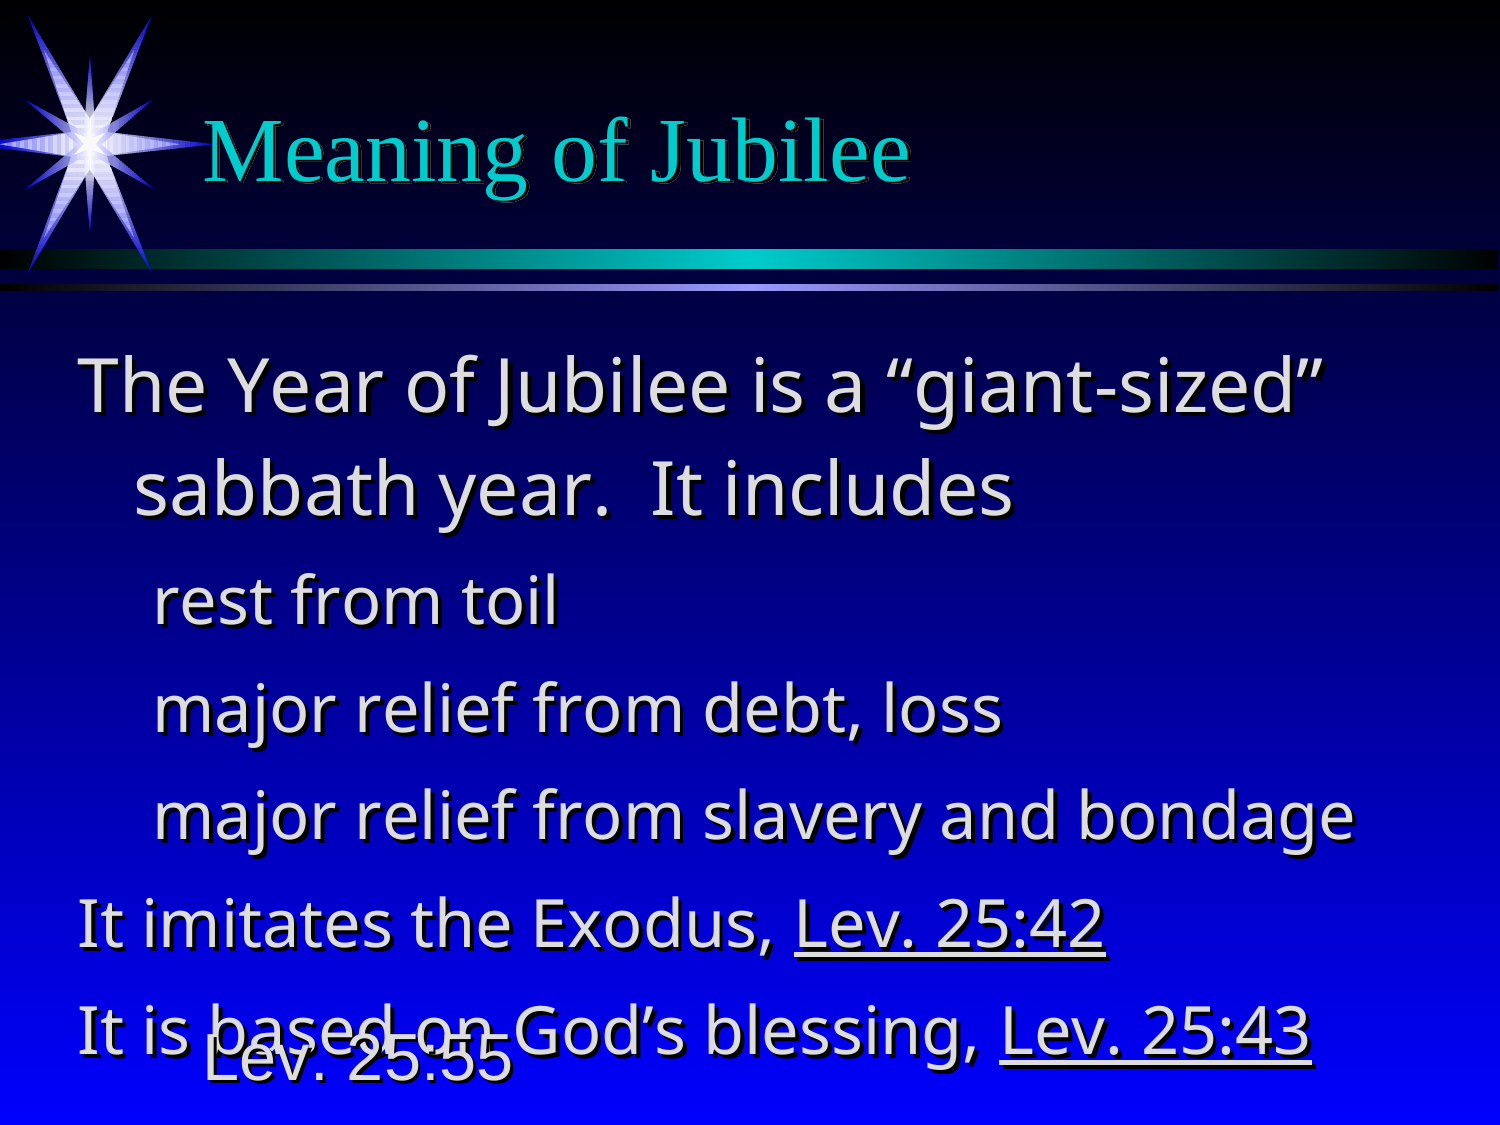

# Meaning of Jubilee
The Year of Jubilee is a “giant-sized” sabbath year. It includes
rest from toil
major relief from debt, loss
major relief from slavery and bondage
It imitates the Exodus, Lev. 25:42
It is based on God’s blessing, Lev. 25:43
Lev. 25:55